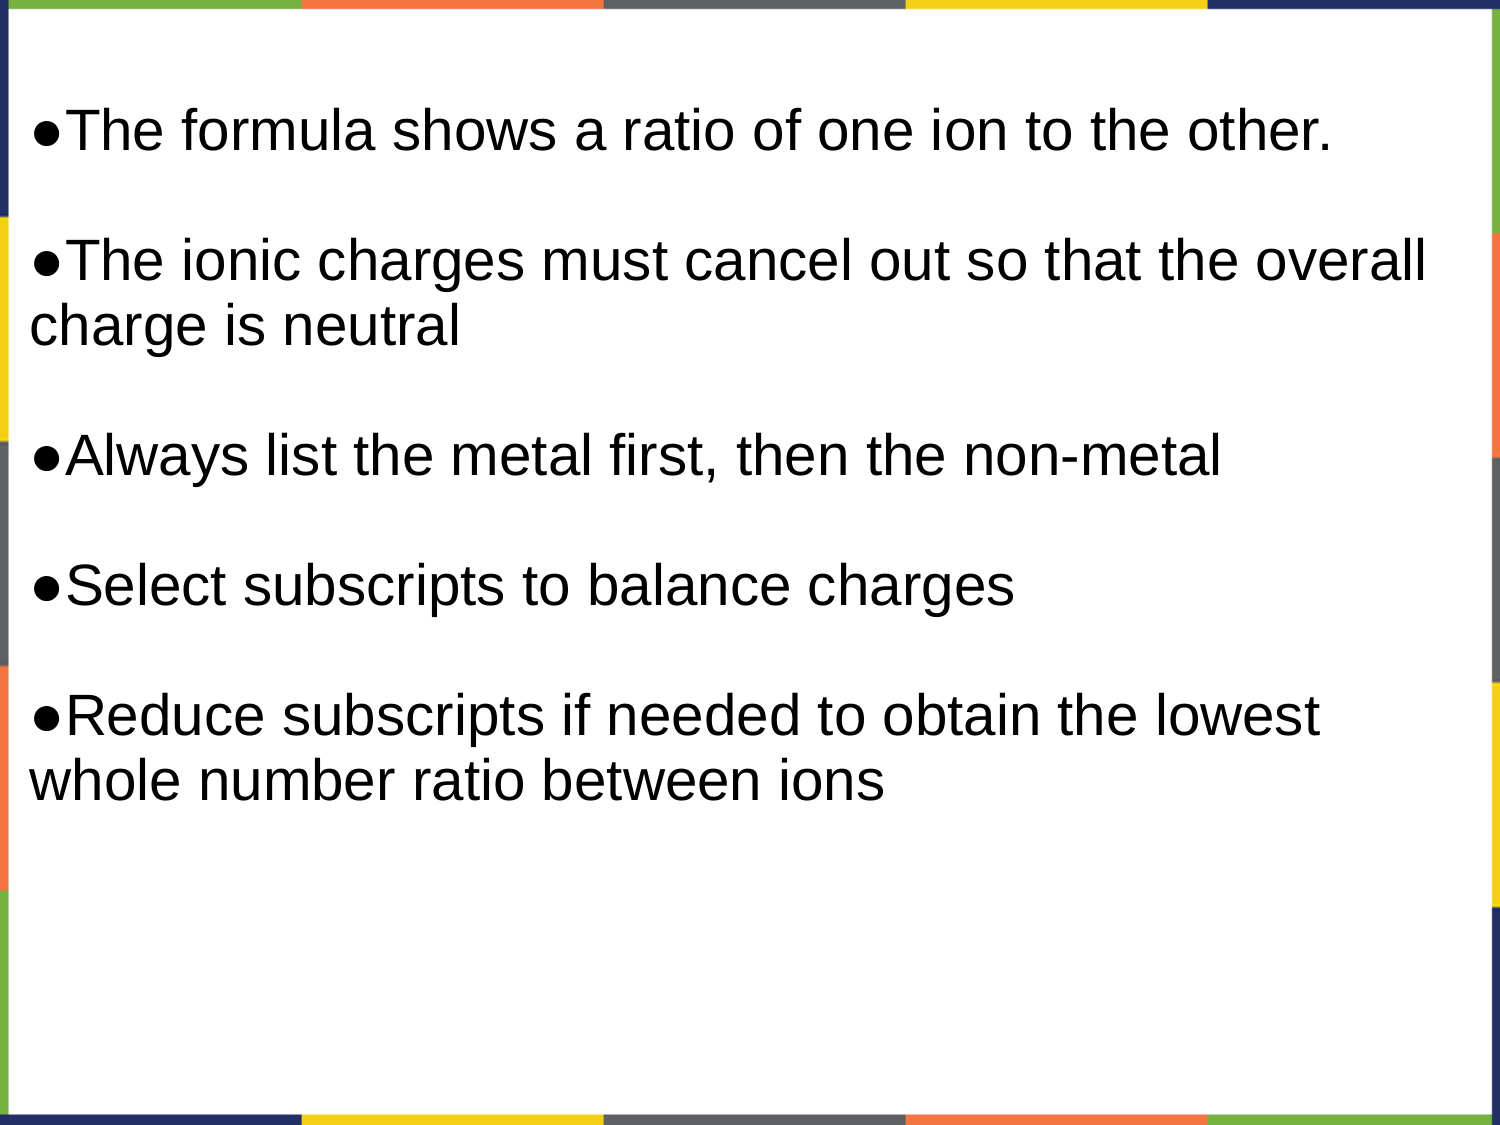

●The formula shows a ratio of one ion to the other.
●The ionic charges must cancel out so that the overall charge is neutral
●Always list the metal first, then the non-metal
●Select subscripts to balance charges
●Reduce subscripts if needed to obtain the lowest whole number ratio between ions